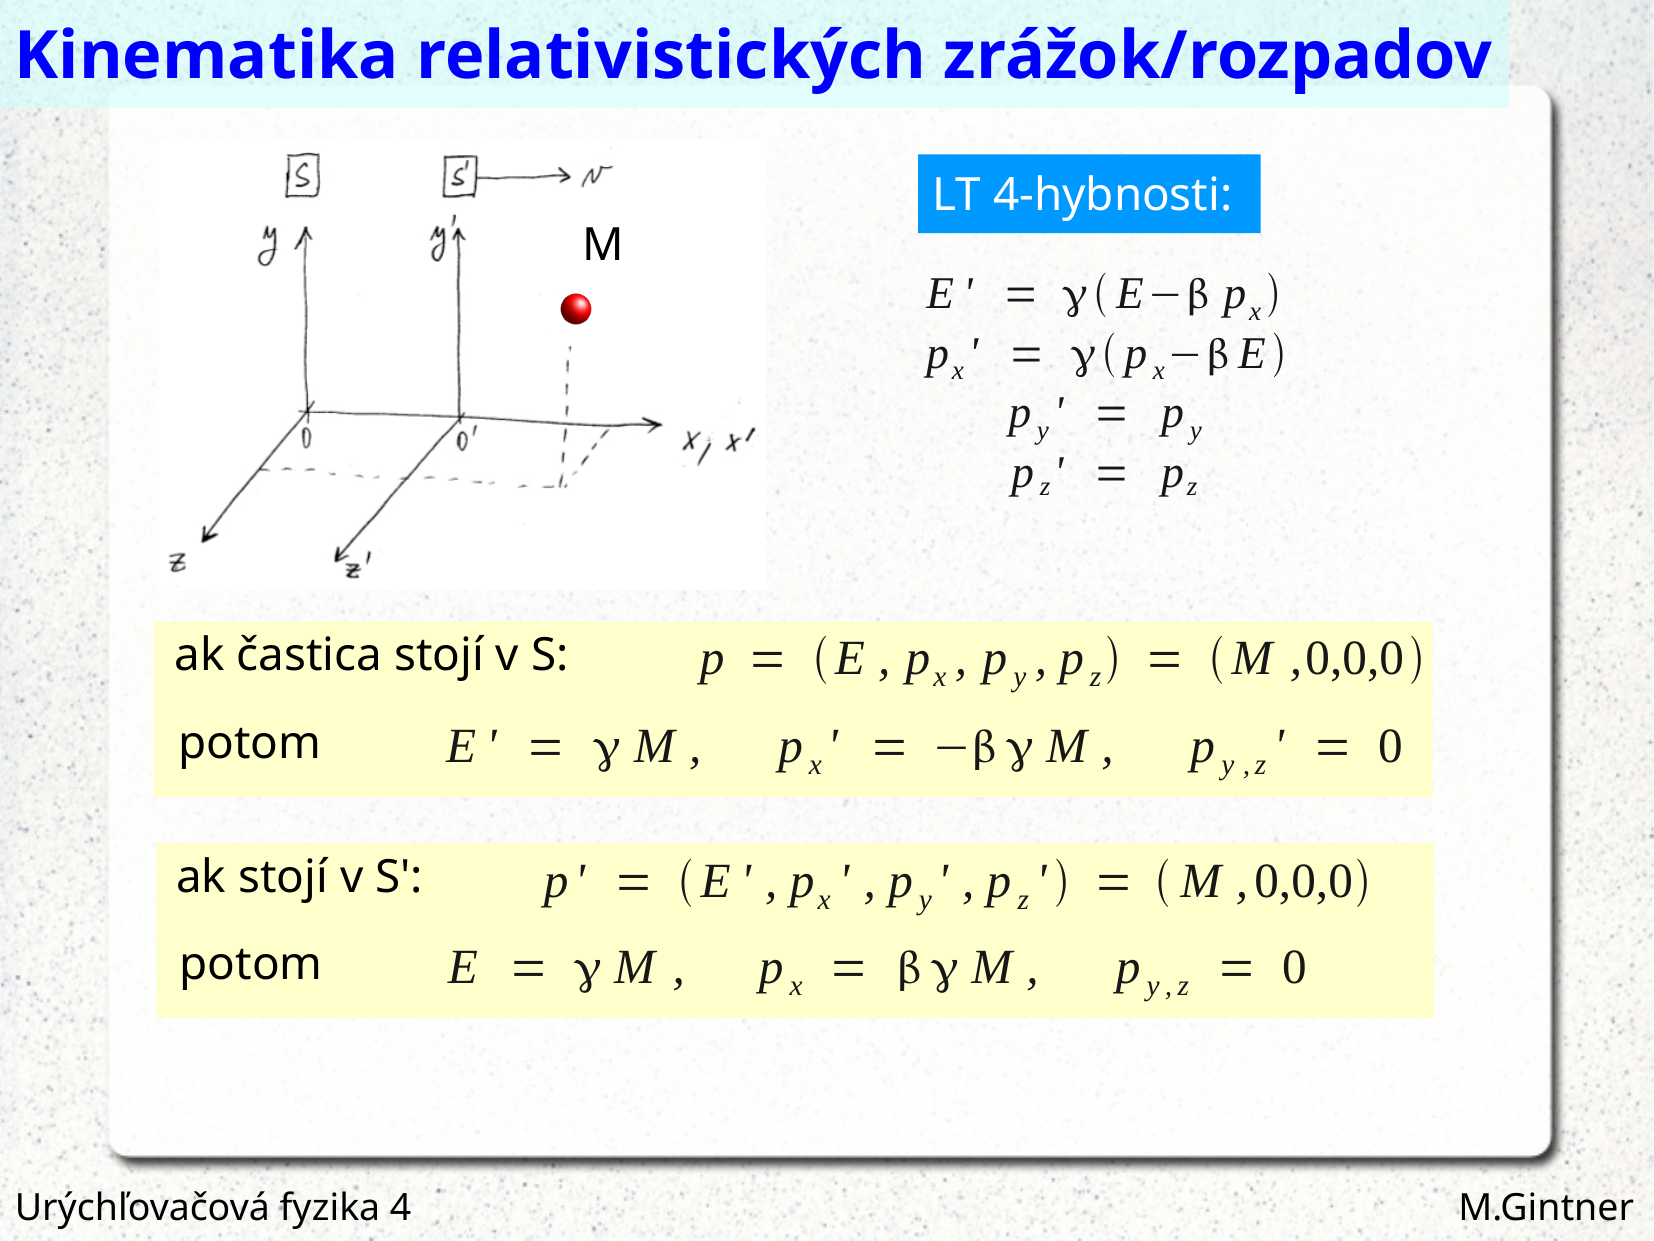

Kinematika relativistických zrážok/rozpadov
M
LT 4-hybnosti:
ak častica stojí v S:
potom
ak stojí v S':
potom
Urýchľovačová fyzika 4
M.Gintner